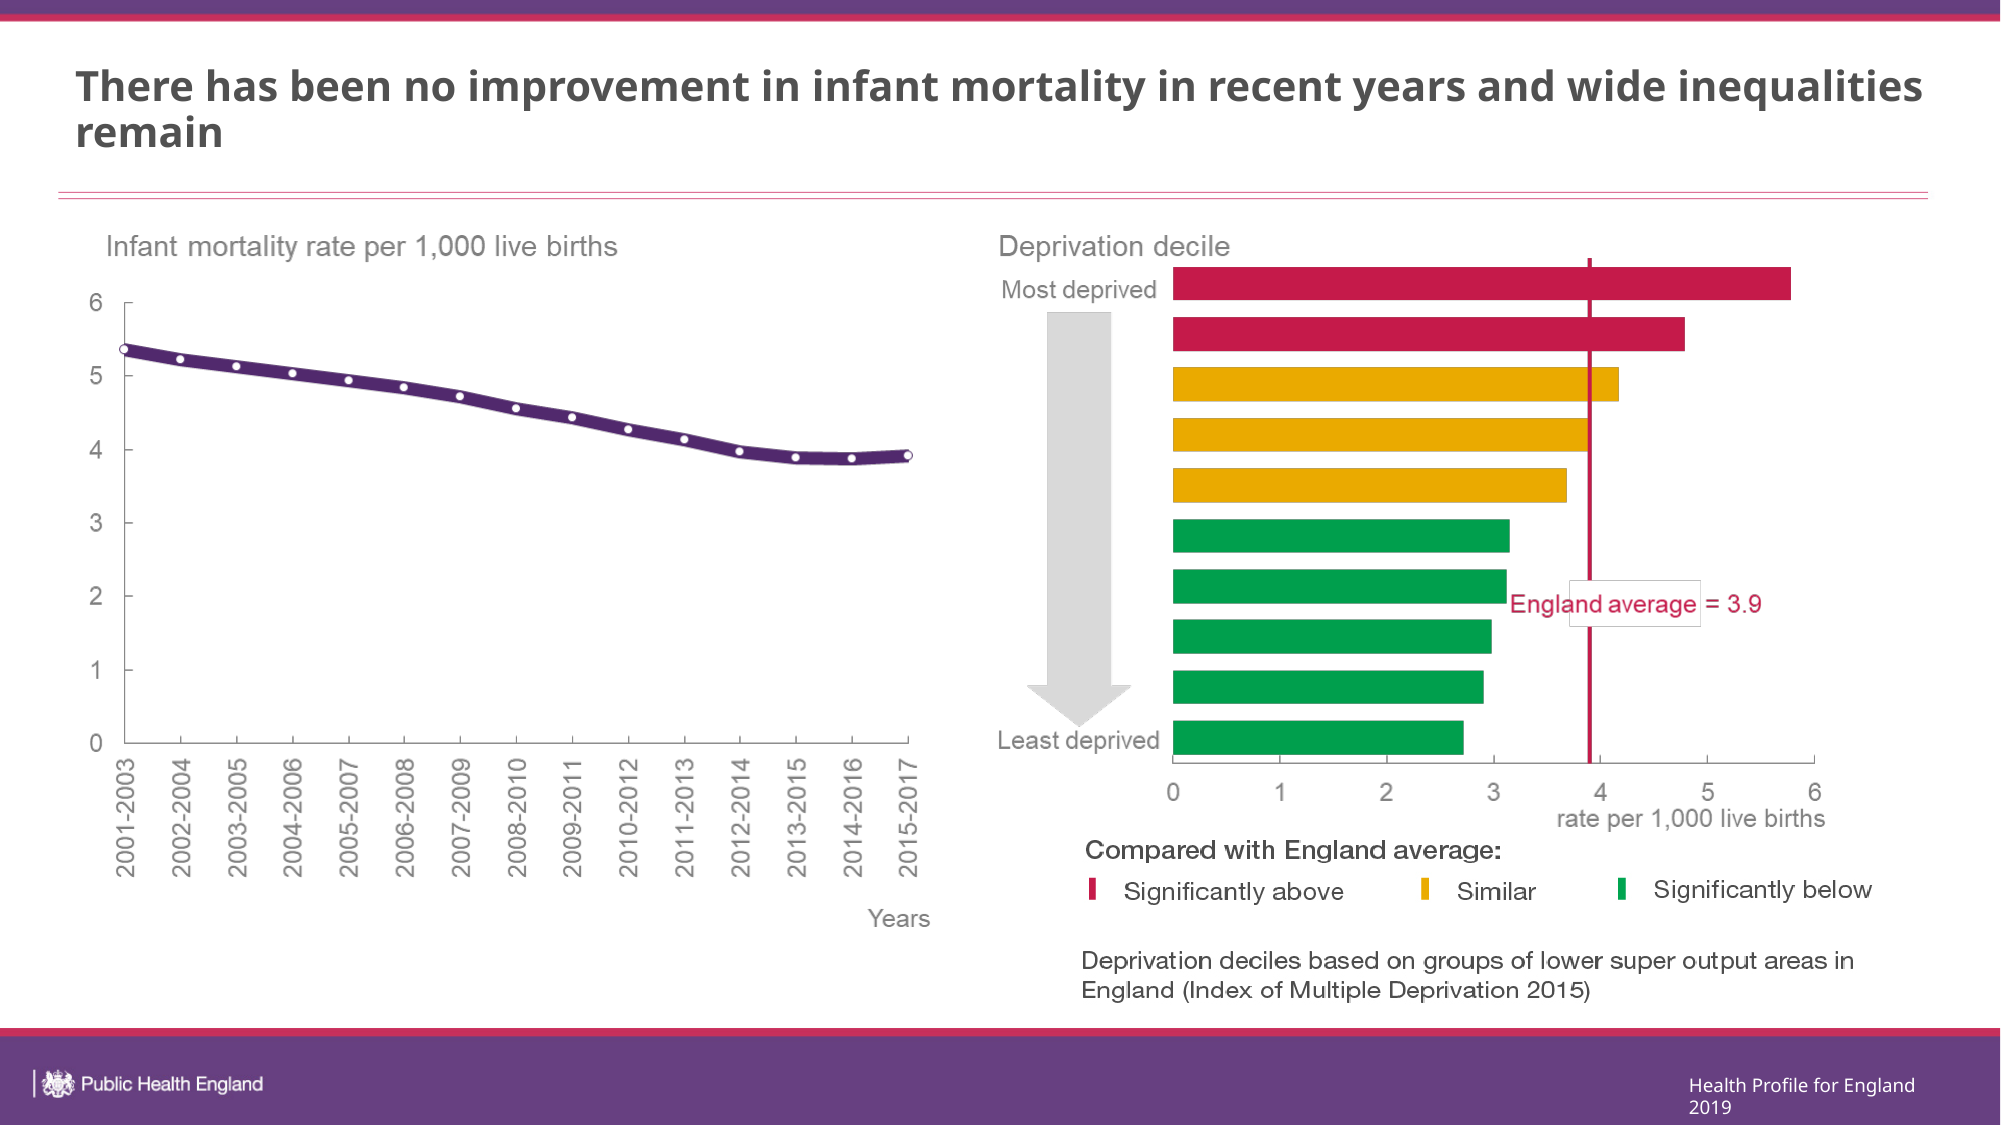

# There has been no improvement in infant mortality in recent years and wide inequalities remain
Health Profile for England 2019